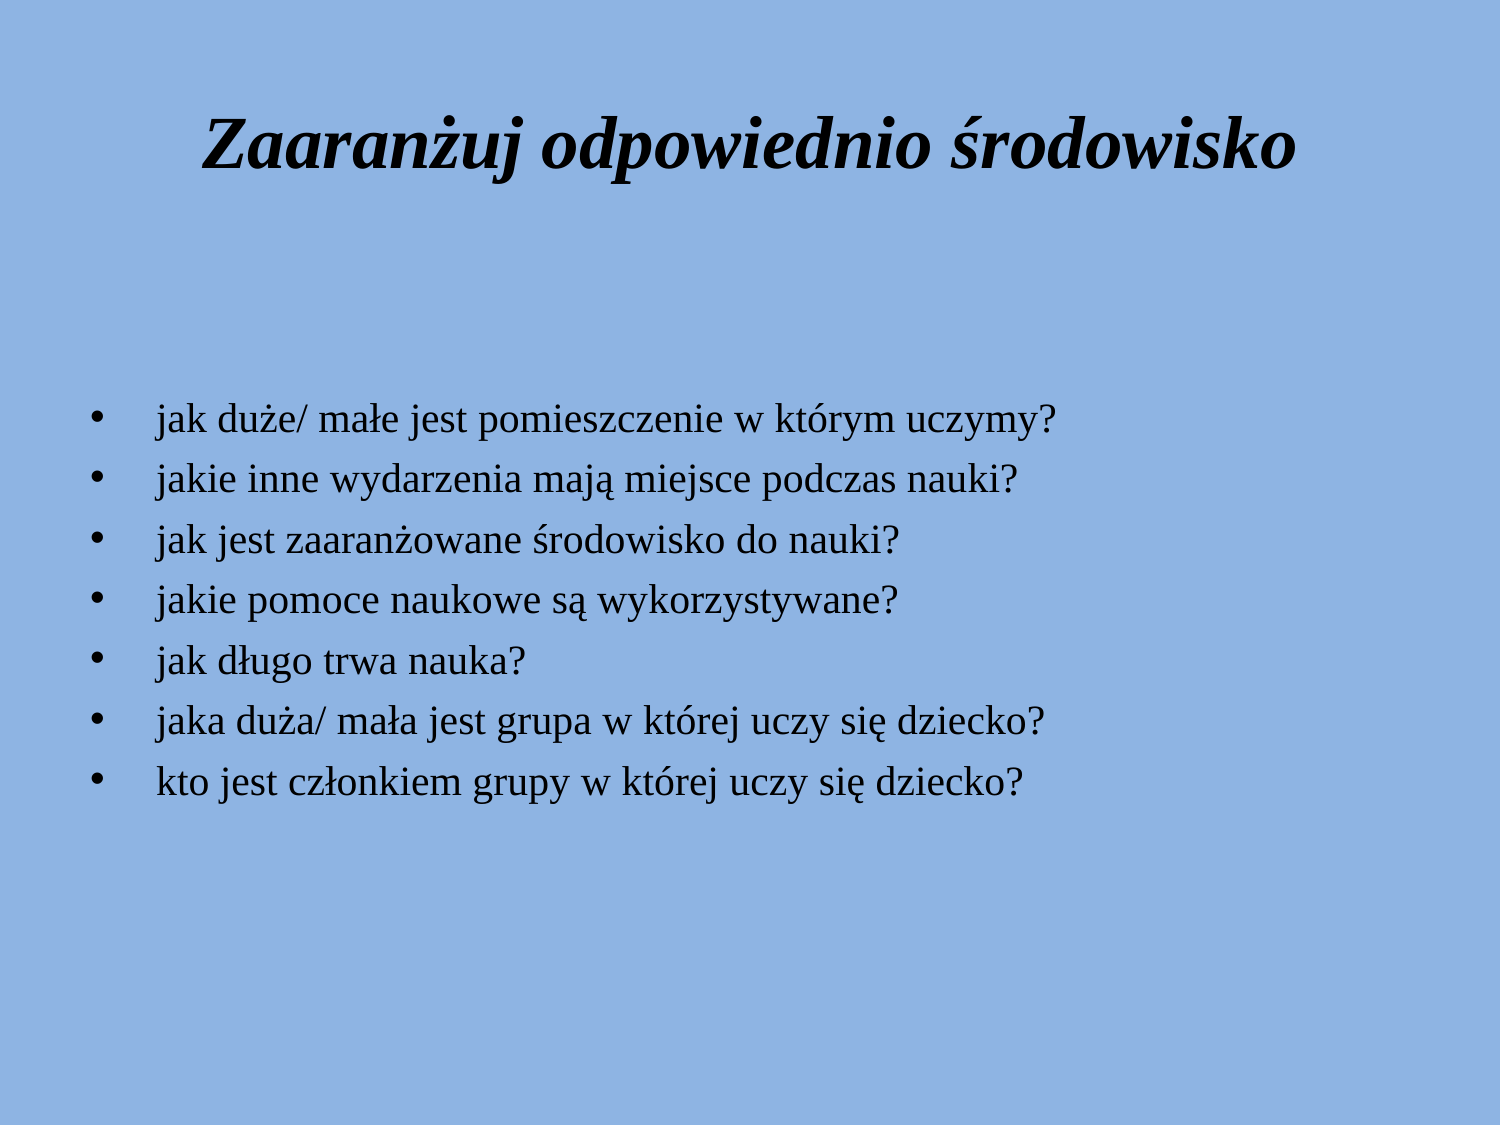

Zaaranżuj odpowiednio środowisko
 jak duże/ małe jest pomieszczenie w którym uczymy?
 jakie inne wydarzenia mają miejsce podczas nauki?
 jak jest zaaranżowane środowisko do nauki?
 jakie pomoce naukowe są wykorzystywane?
 jak długo trwa nauka?
 jaka duża/ mała jest grupa w której uczy się dziecko?
 kto jest członkiem grupy w której uczy się dziecko?